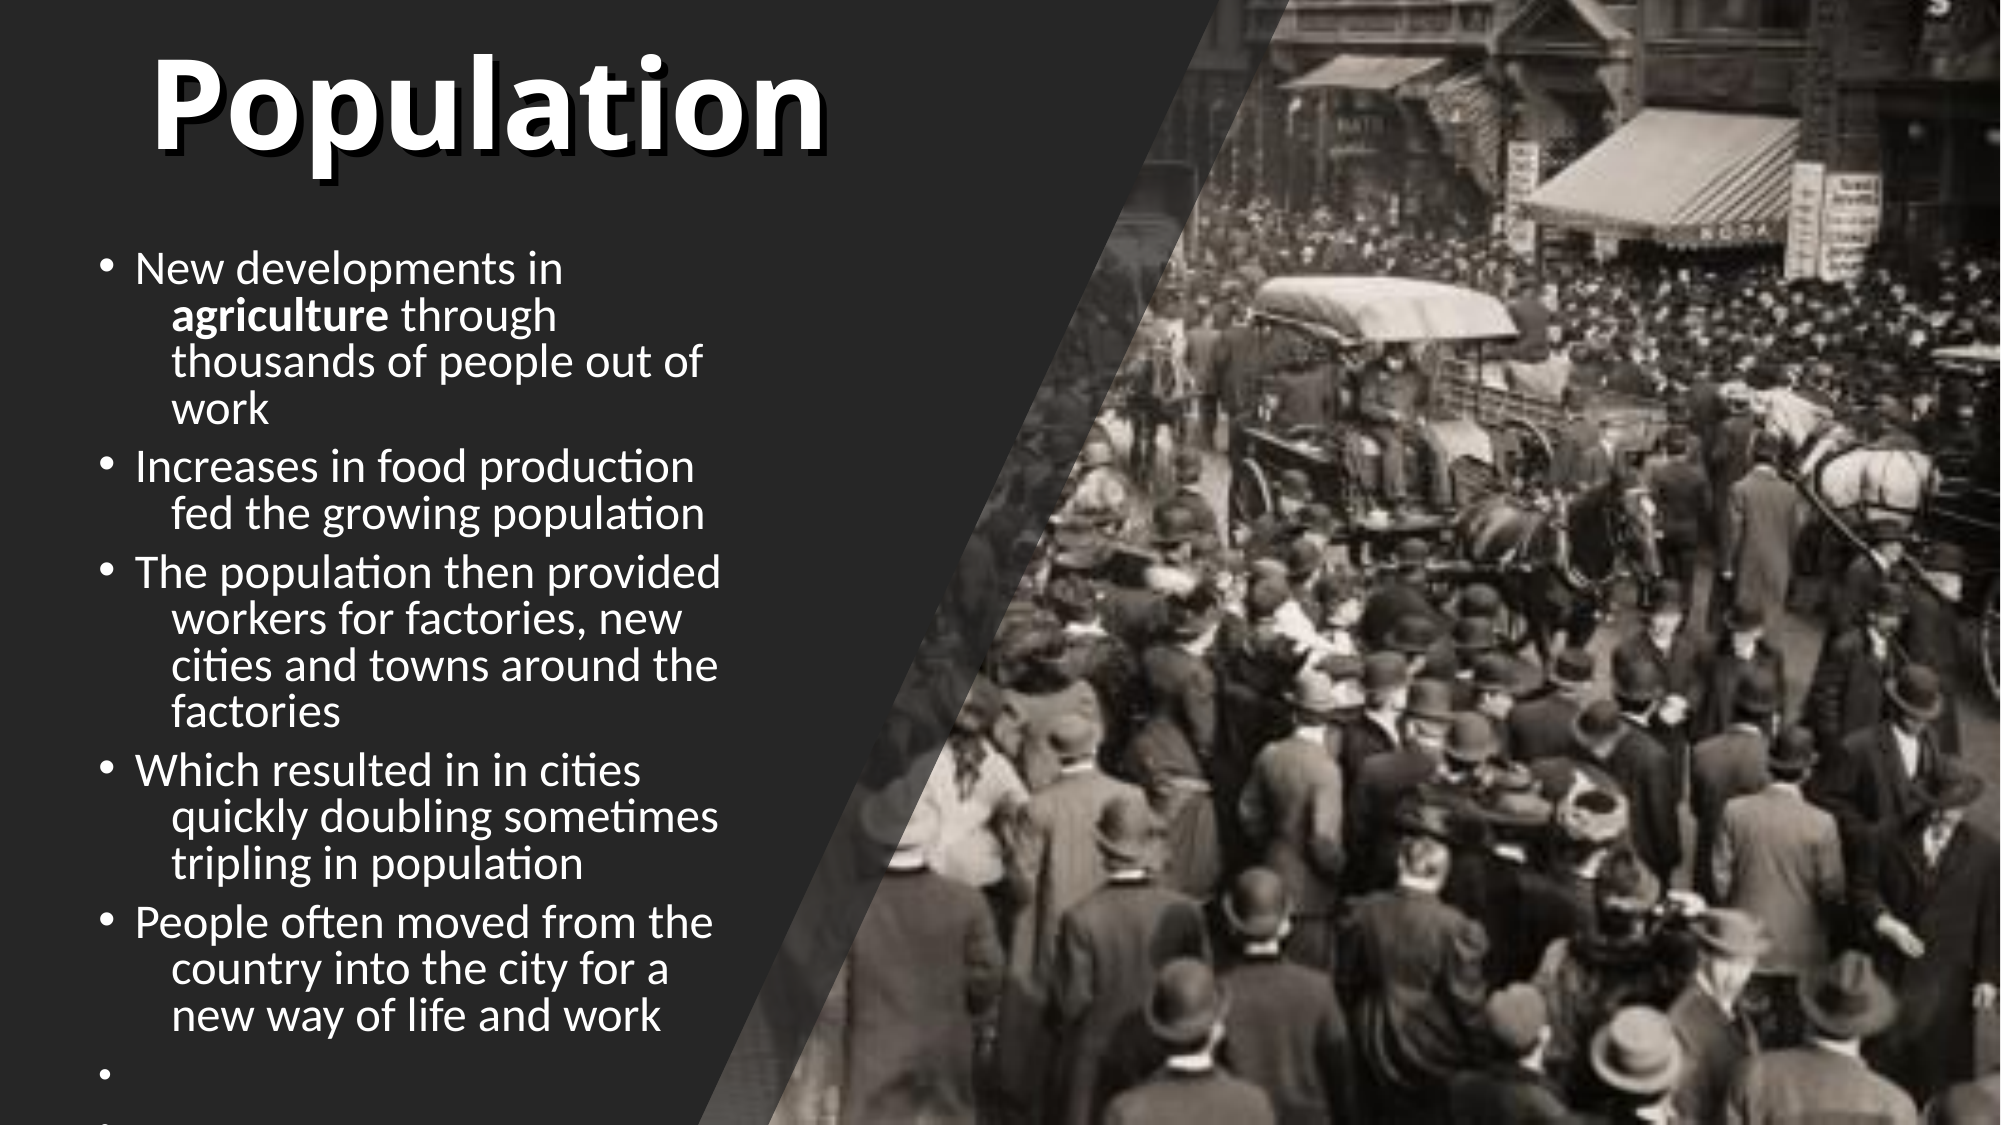

Population
New developments in agriculture through thousands of people out of work
Increases in food production fed the growing population
The population then provided workers for factories, new cities and towns around the factories
Which resulted in in cities quickly doubling sometimes tripling in population
People often moved from the country into the city for a new way of life and work